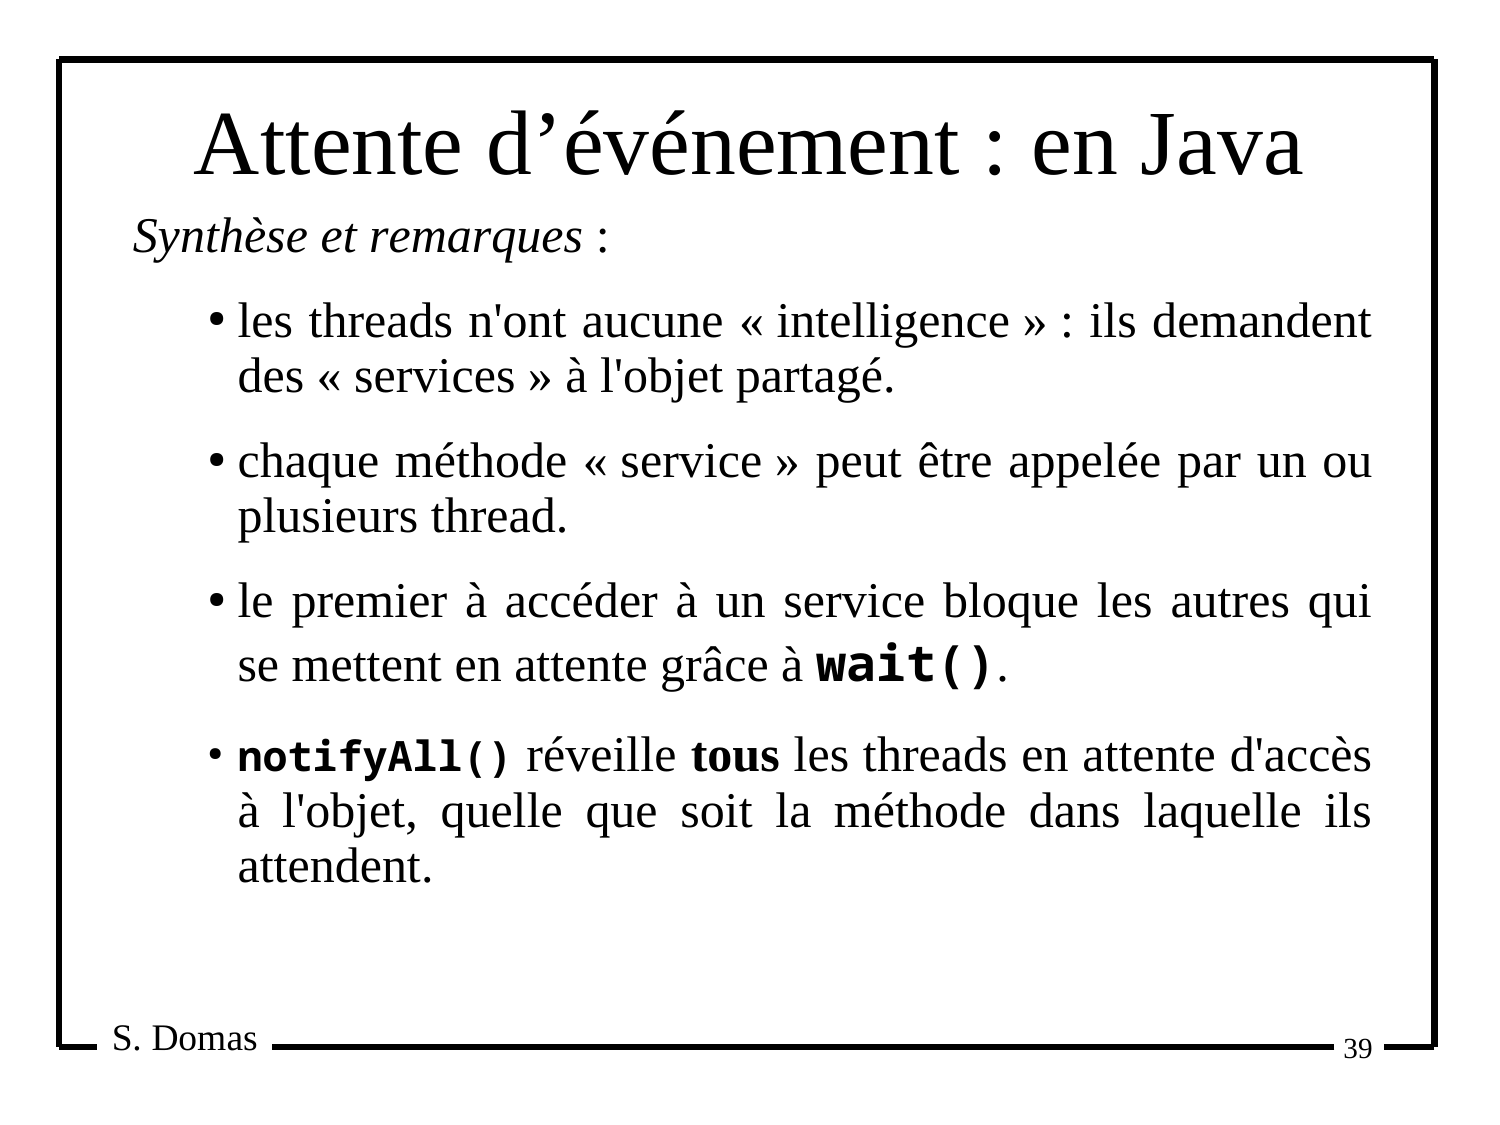

# Attente d’événement : en Java
S. Domas
Synthèse et remarques :
les threads n'ont aucune « intelligence » : ils demandent des « services » à l'objet partagé.
chaque méthode « service » peut être appelée par un ou plusieurs thread.
le premier à accéder à un service bloque les autres qui se mettent en attente grâce à wait().
notifyAll() réveille tous les threads en attente d'accès à l'objet, quelle que soit la méthode dans laquelle ils attendent.
39